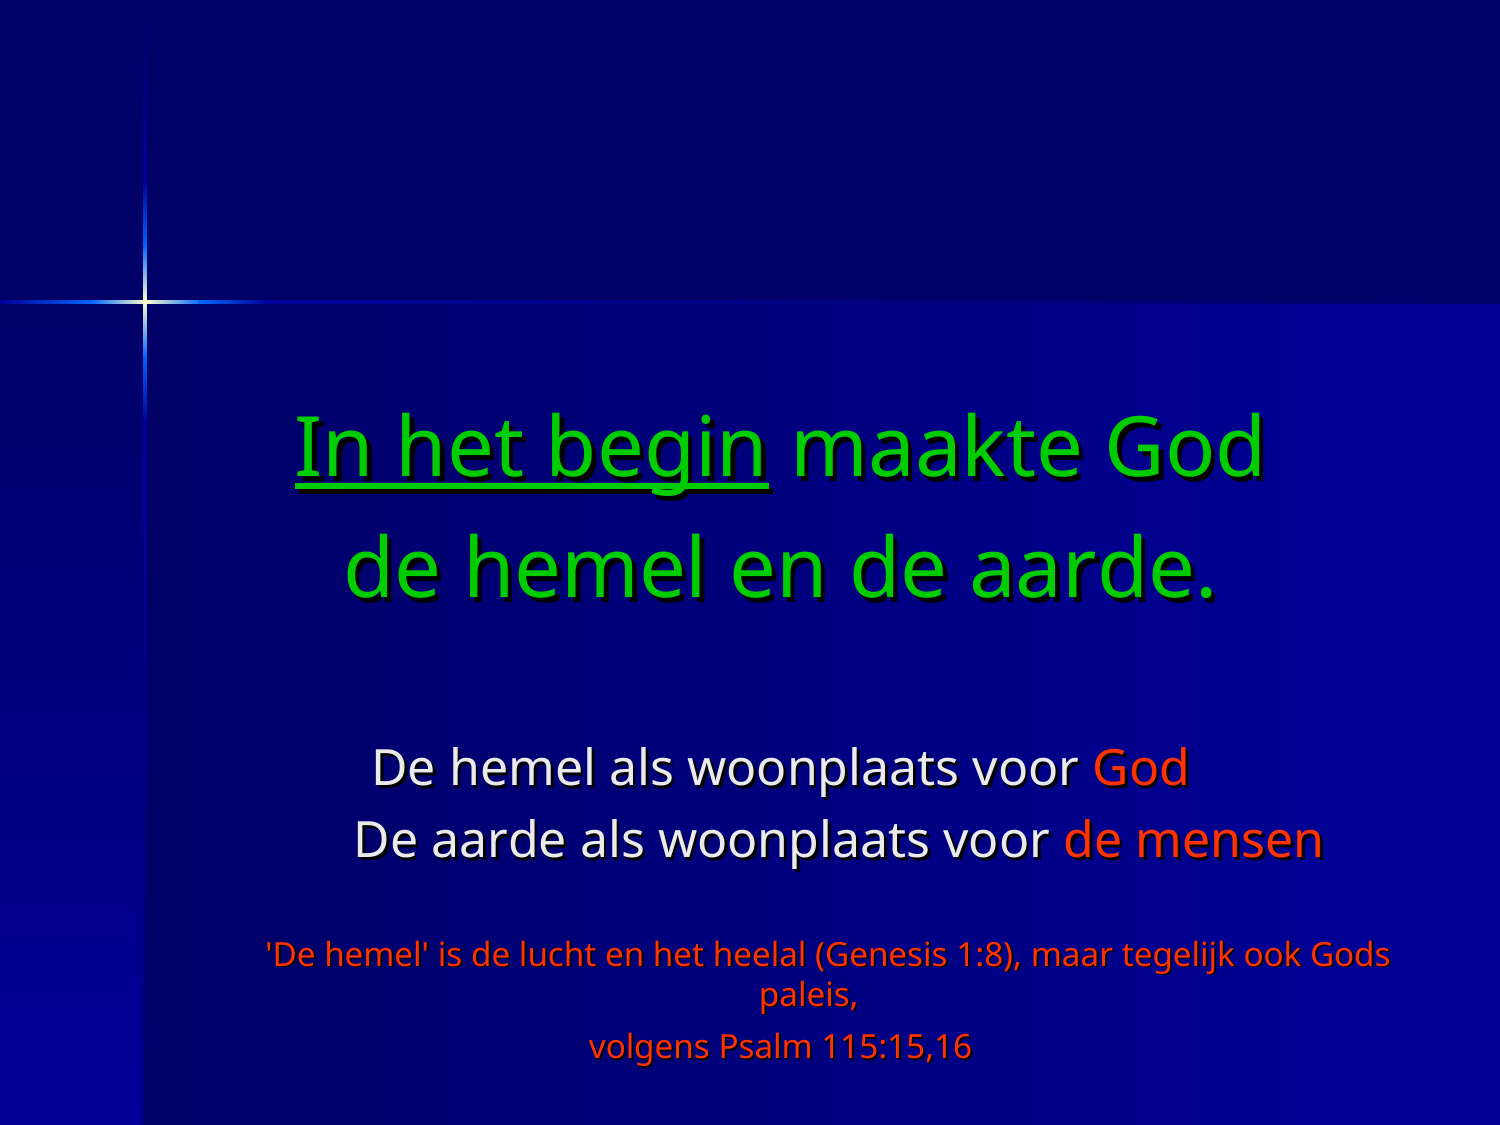

# In het begin maakte God
de hemel en de aarde.
De hemel als woonplaats voor God
 De aarde als woonplaats voor de mensen
 'De hemel' is de lucht en het heelal (Genesis 1:8), maar tegelijk ook Gods paleis,
volgens Psalm 115:15,16